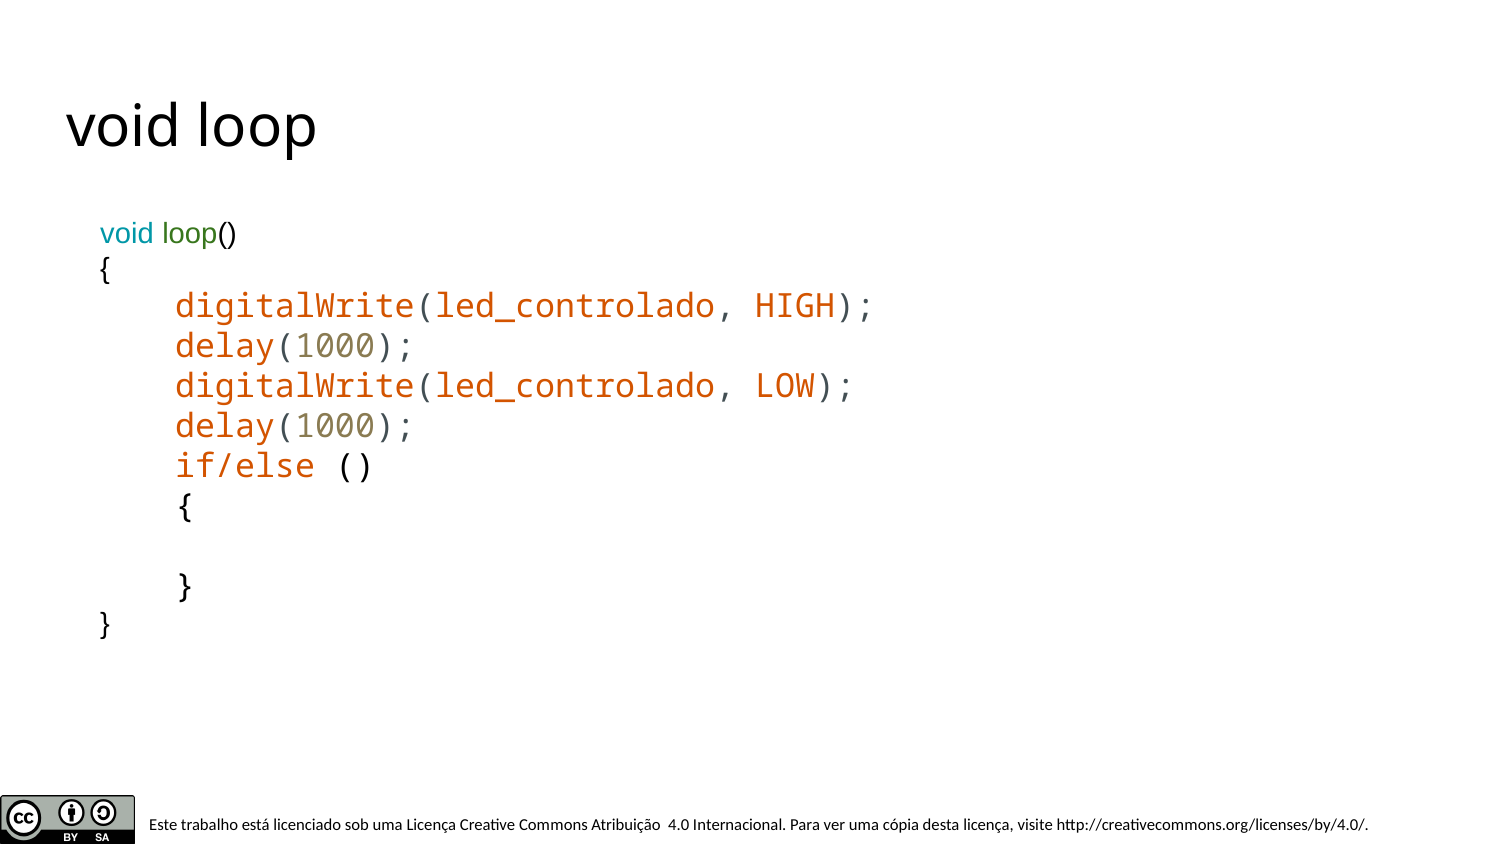

# void loop
void loop()
{
digitalWrite(led_controlado, HIGH);
delay(1000);
digitalWrite(led_controlado, LOW);
delay(1000);
	if/else ()
{
}
}
Este trabalho está licenciado sob uma Licença Creative Commons Atribuição 4.0 Internacional. Para ver uma cópia desta licença, visite http://creativecommons.org/licenses/by/4.0/.